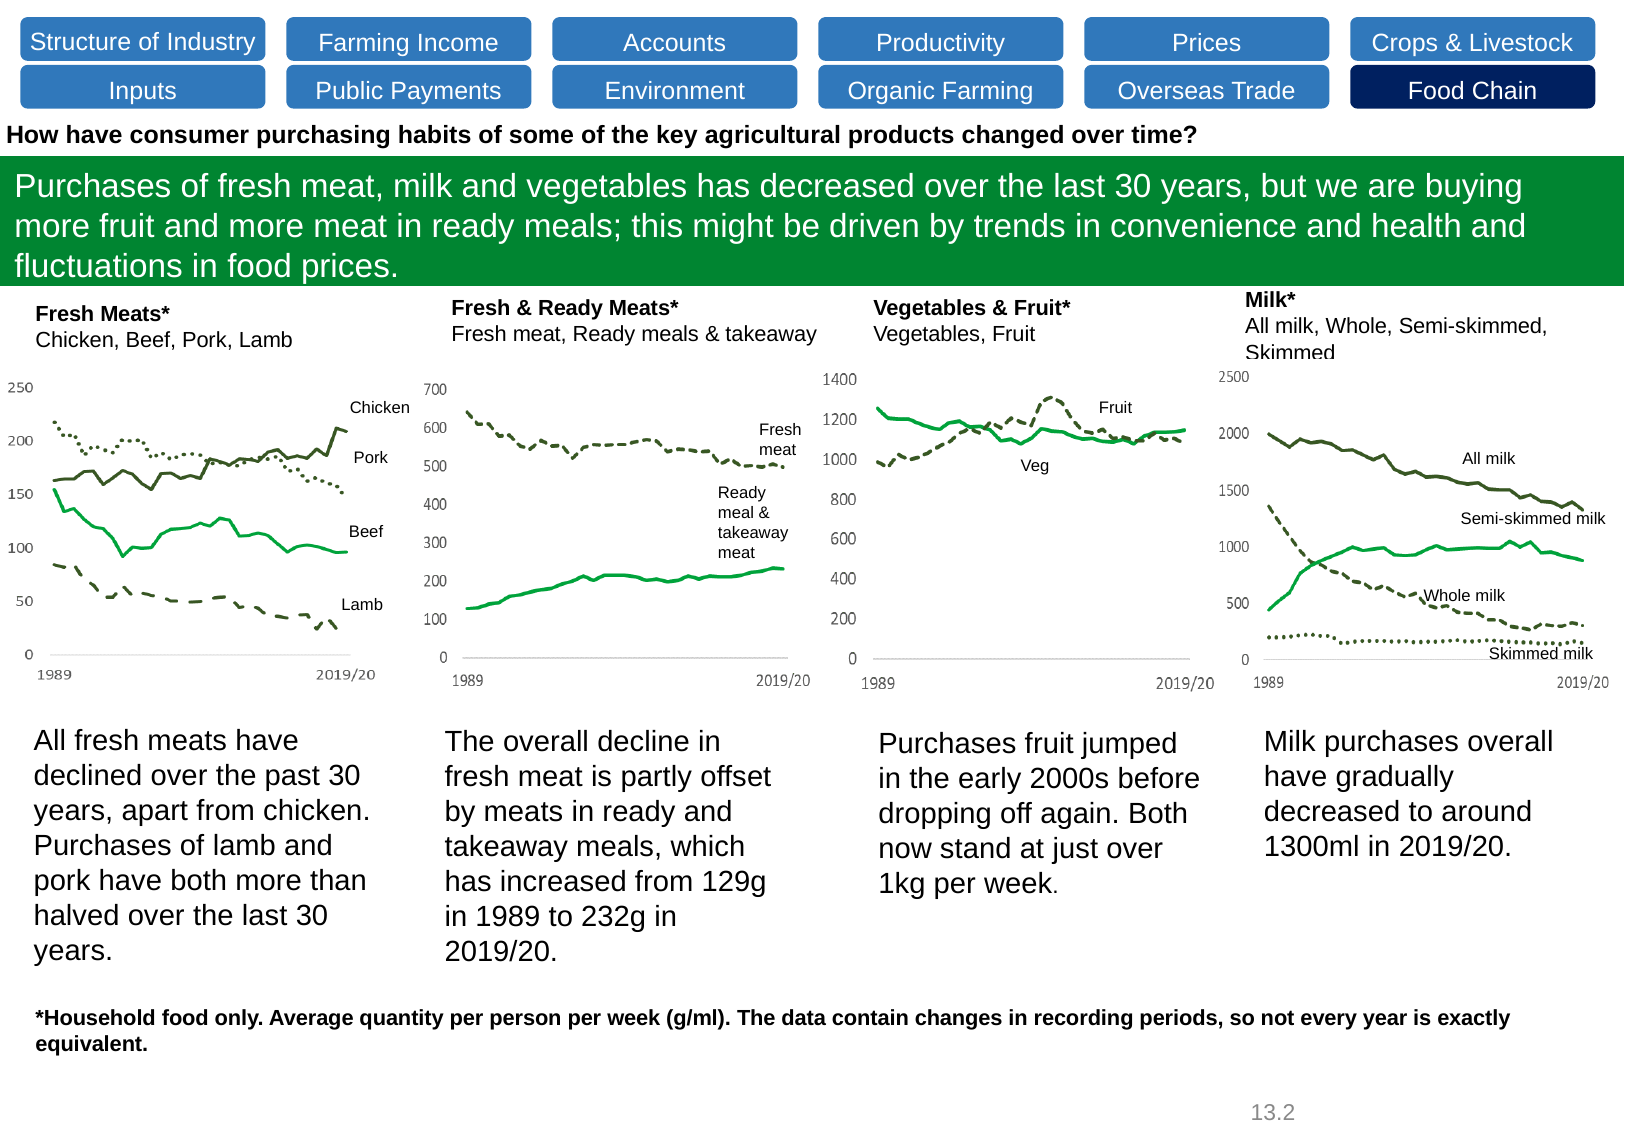

Structure of Industry
Farming Income
Accounts
Productivity
Prices
Crops & Livestock
Inputs
Public Payments
Environment
Organic Farming
Overseas Trade
Food Chain
How have consumer purchasing habits of some of the key agricultural products changed over time?
Purchases of fresh meat, milk and vegetables has decreased over the last 30 years, but we are buying more fruit and more meat in ready meals; this might be driven by trends in convenience and health and fluctuations in food prices.
# Slide 13.2 – How have consumer purchasing habits of some of the key agricultural products changes over time?
Milk*
All milk, Whole, Semi-skimmed, Skimmed
Fresh & Ready Meats*
Fresh meat, Ready meals & takeaway
Vegetables & Fruit*
Vegetables, Fruit
Fresh Meats*
Chicken, Beef, Pork, Lamb
Fruit
Veg
Chicken
Pork
Beef
Lamb
Fresh meat
Ready meal & takeaway meat
All milk
Semi-skimmed milk
Whole milk
Skimmed milk
All fresh meats have declined over the past 30 years, apart from chicken. Purchases of lamb and pork have both more than halved over the last 30 years.
The overall decline in fresh meat is partly offset by meats in ready and takeaway meals, which has increased from 129g in 1989 to 232g in 2019/20.
Milk purchases overall have gradually decreased to around 1300ml in 2019/20.
Purchases fruit jumped in the early 2000s before dropping off again. Both now stand at just over 1kg per week.
*Household food only. Average quantity per person per week (g/ml). The data contain changes in recording periods, so not every year is exactly equivalent.
13.2